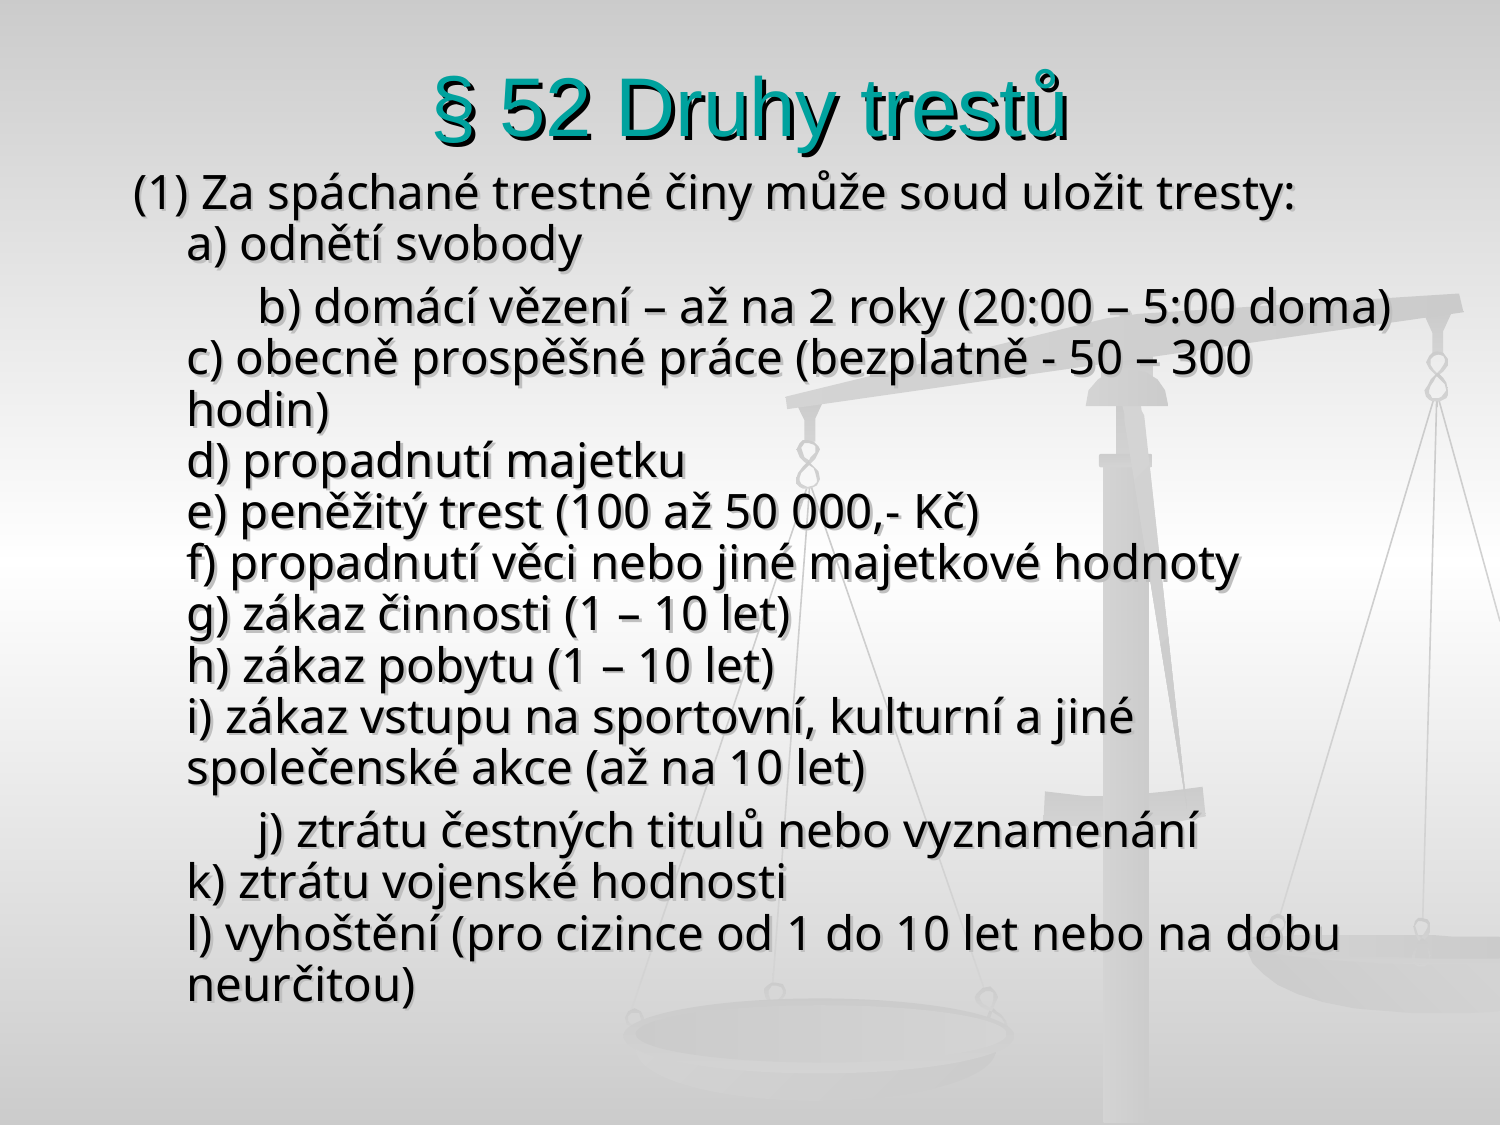

# § 52 Druhy trestů
(1) Za spáchané trestné činy může soud uložit tresty:
a) odnětí svobody
	b) domácí vězení – až na 2 roky (20:00 – 5:00 doma)
c) obecně prospěšné práce (bezplatně - 50 – 300 hodin)
d) propadnutí majetku
e) peněžitý trest (100 až 50 000,- Kč)
f) propadnutí věci nebo jiné majetkové hodnoty
g) zákaz činnosti (1 – 10 let)
h) zákaz pobytu (1 – 10 let)
i) zákaz vstupu na sportovní, kulturní a jiné společenské akce (až na 10 let)
	j) ztrátu čestných titulů nebo vyznamenání
k) ztrátu vojenské hodnosti
l) vyhoštění (pro cizince od 1 do 10 let nebo na dobu neurčitou)